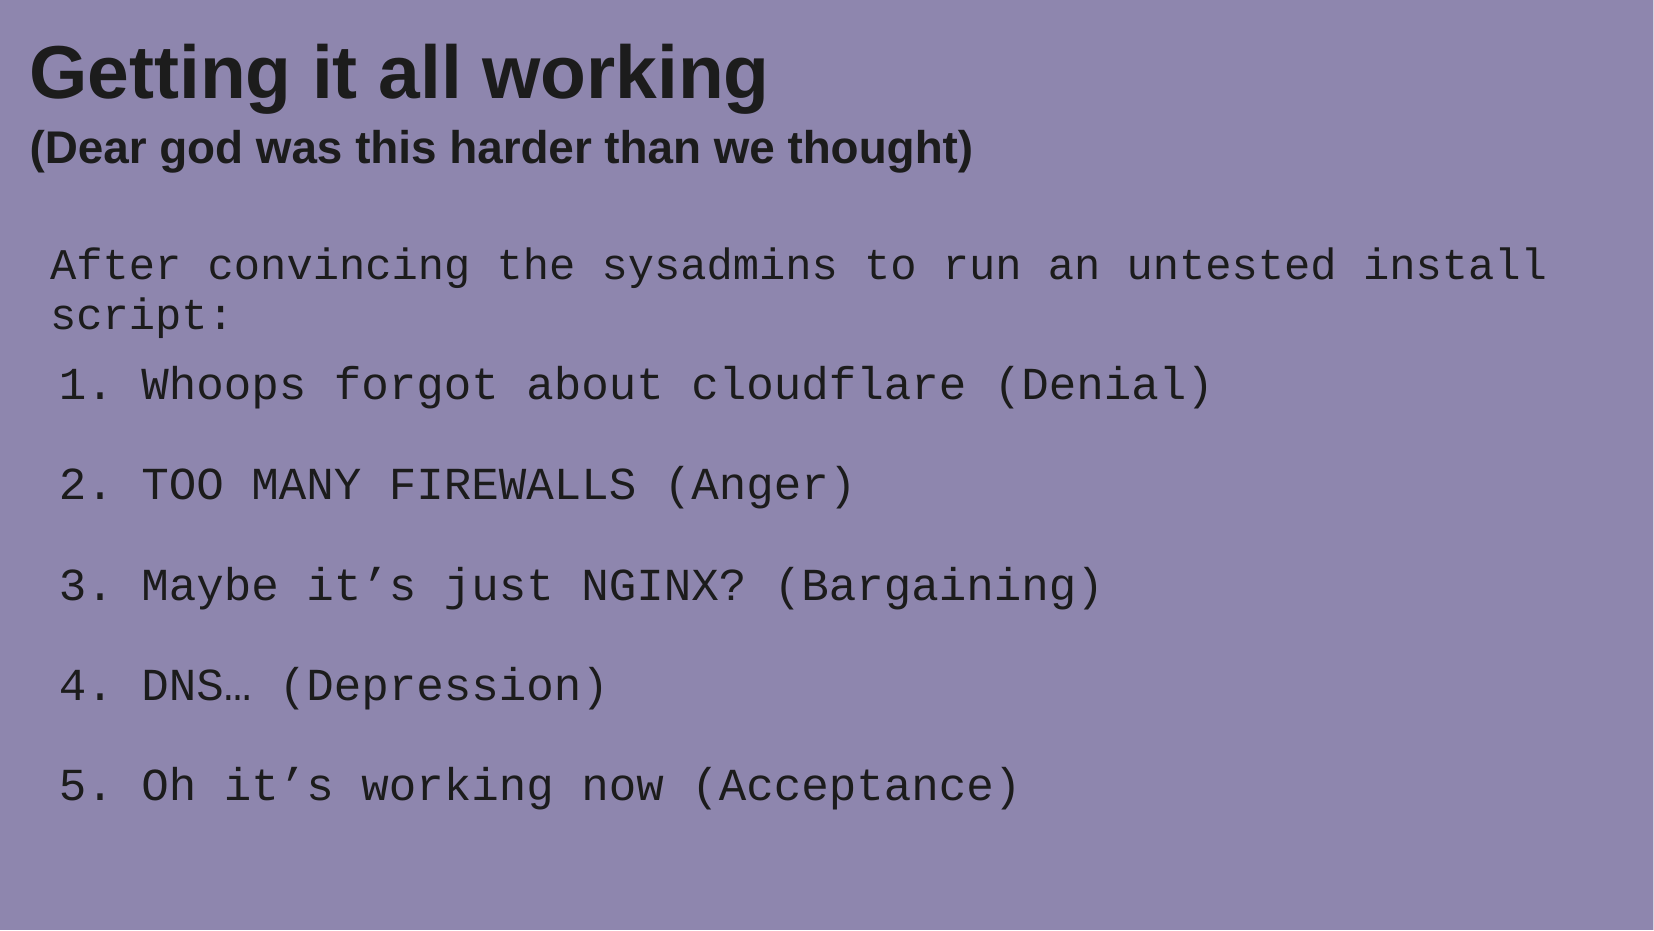

# Getting it all working
(Dear god was this harder than we thought)
After convincing the sysadmins to run an untested install script:
	1. Whoops forgot about cloudflare (Denial)
	2. TOO MANY FIREWALLS (Anger)
	3. Maybe it’s just NGINX? (Bargaining)
	4. DNS… (Depression)
	5. Oh it’s working now (Acceptance)